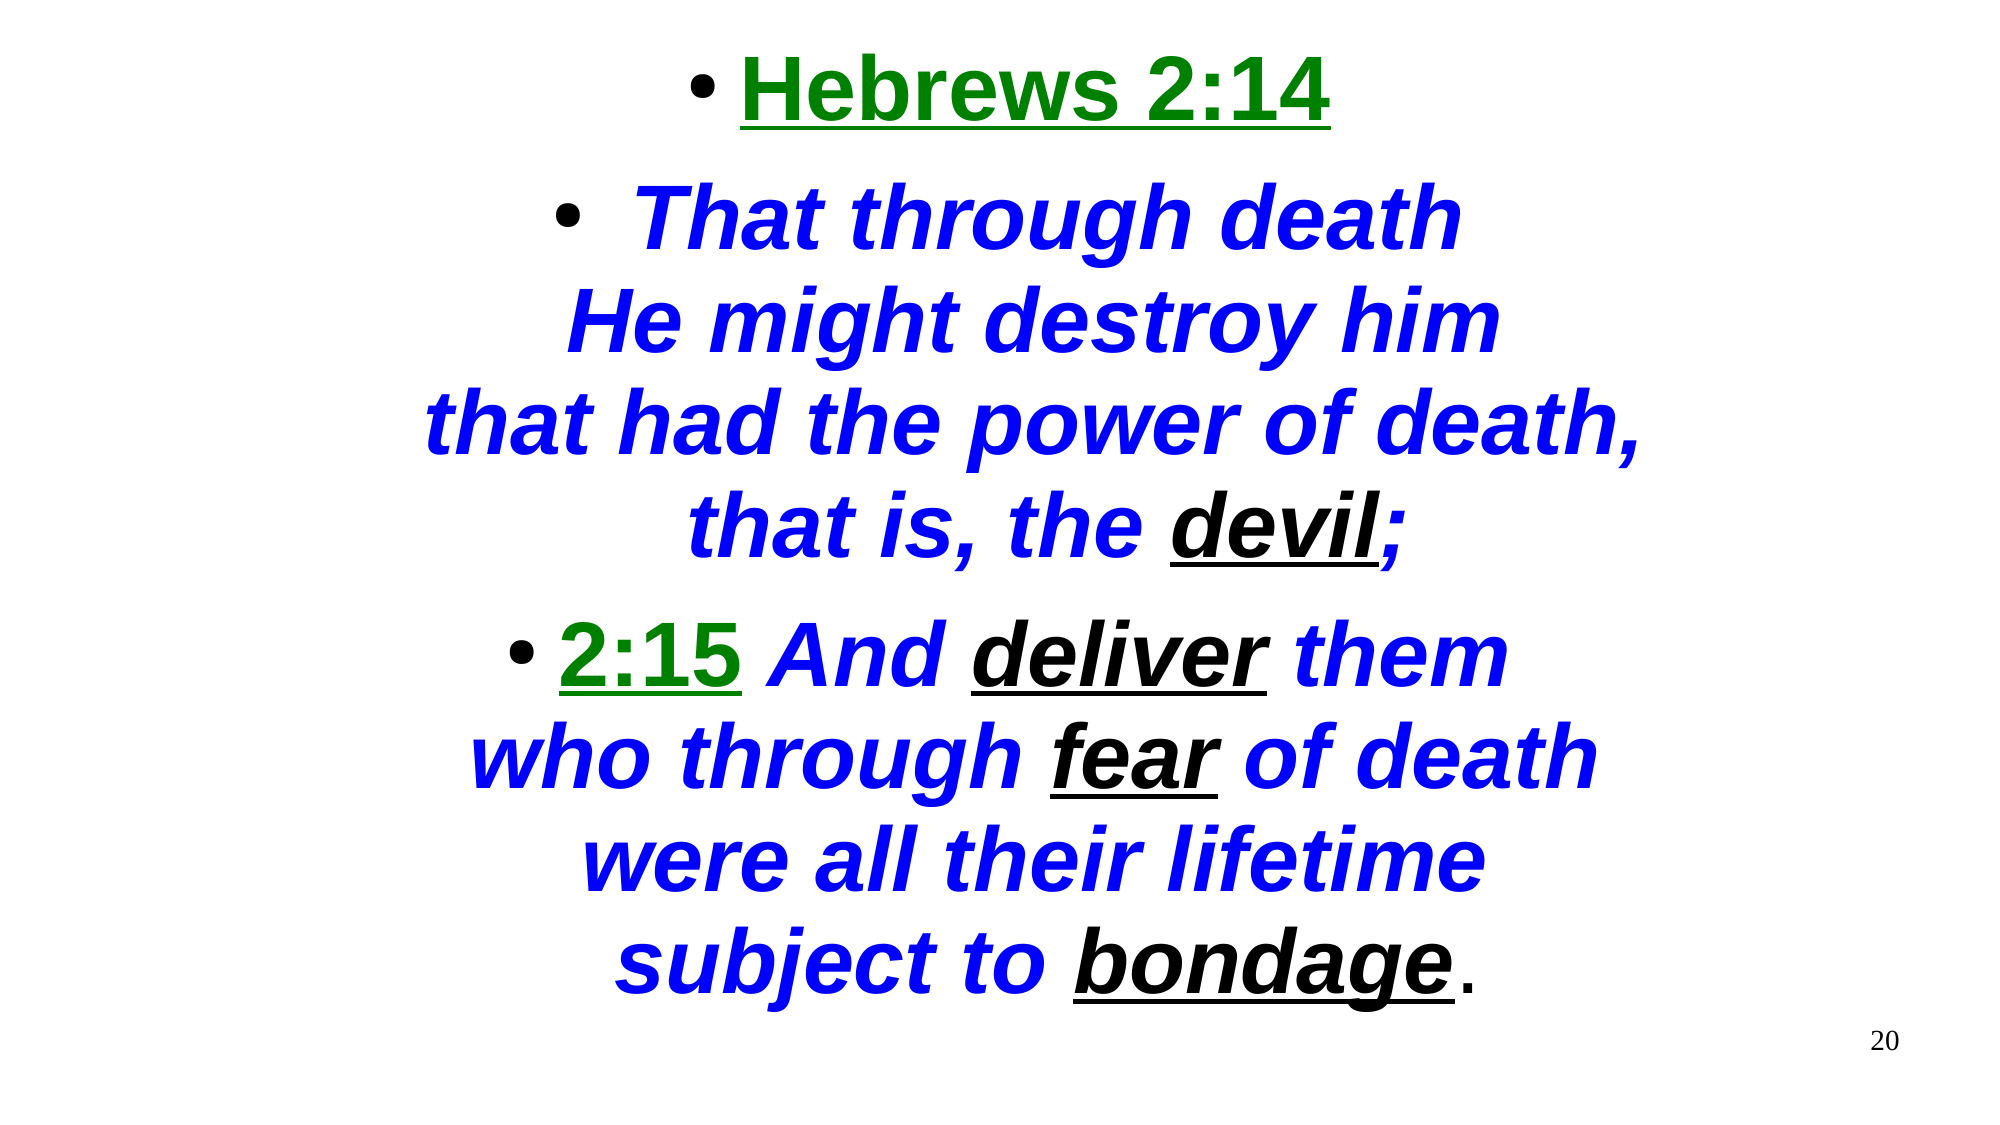

# Hebrews 2:14
 That through death
He might destroy him
that had the power of death,
that is, the devil;
2:15 And deliver them
who through fear of death
were all their lifetime
subject to bondage.
20